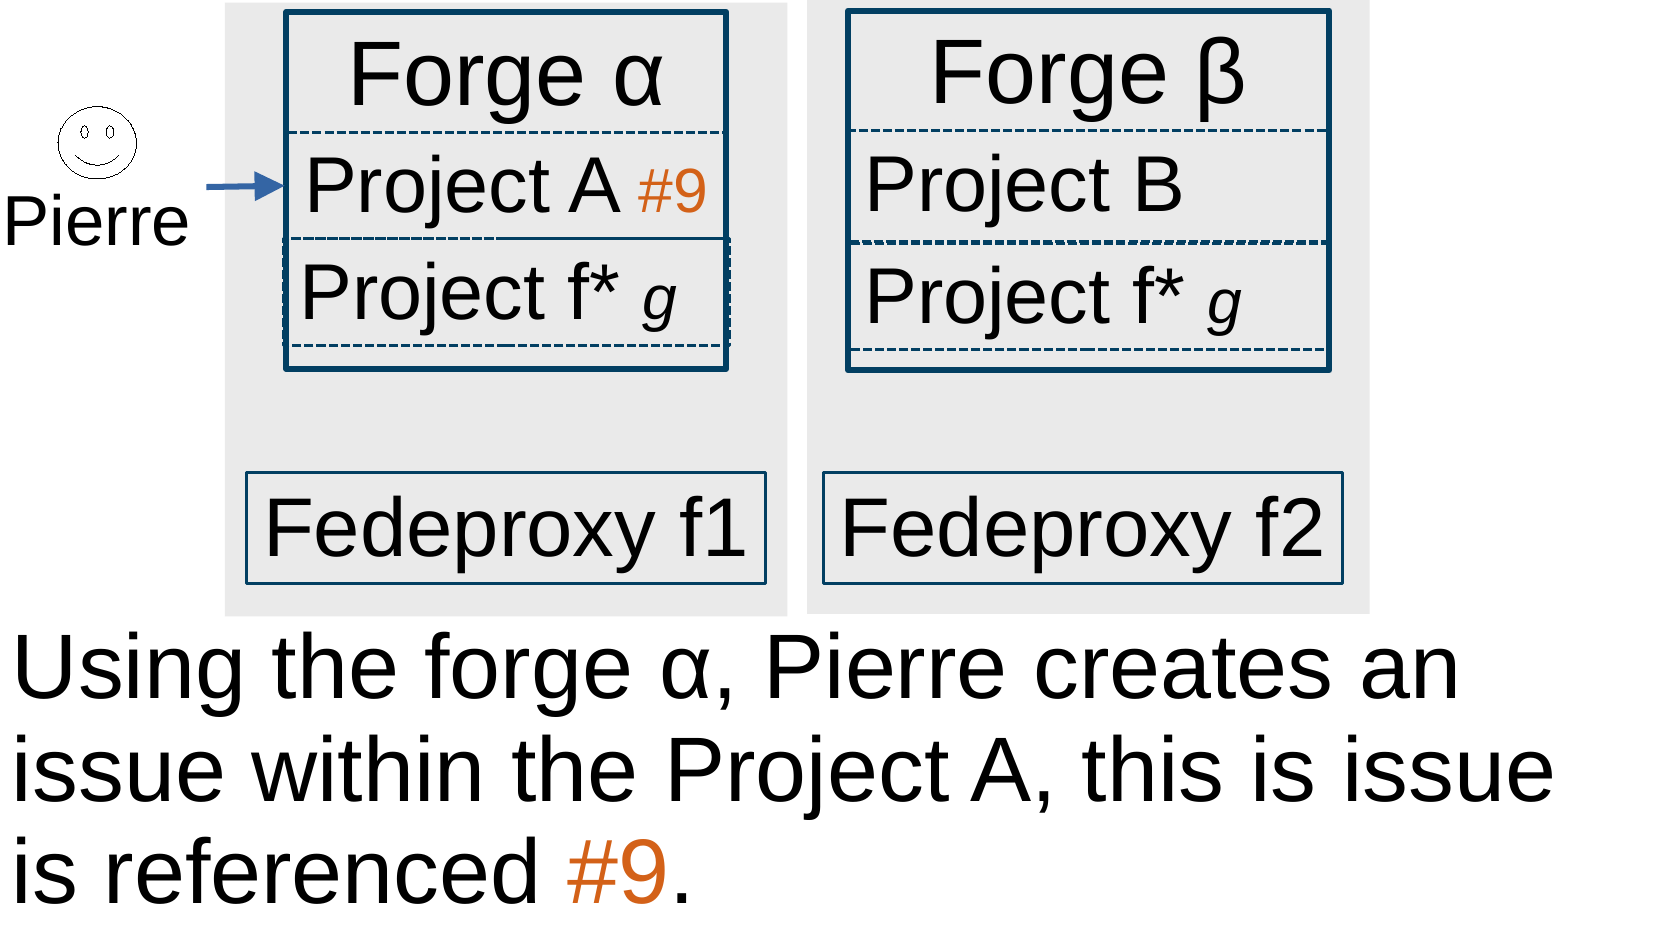

Forge β
Project B
Project f* g
Forge α
Project A #9
Project f* g
Pierre
Fedeproxy f1
Fedeproxy f2
# Using the forge α, Pierre creates an issue within the Project A, this is issue is referenced #9.